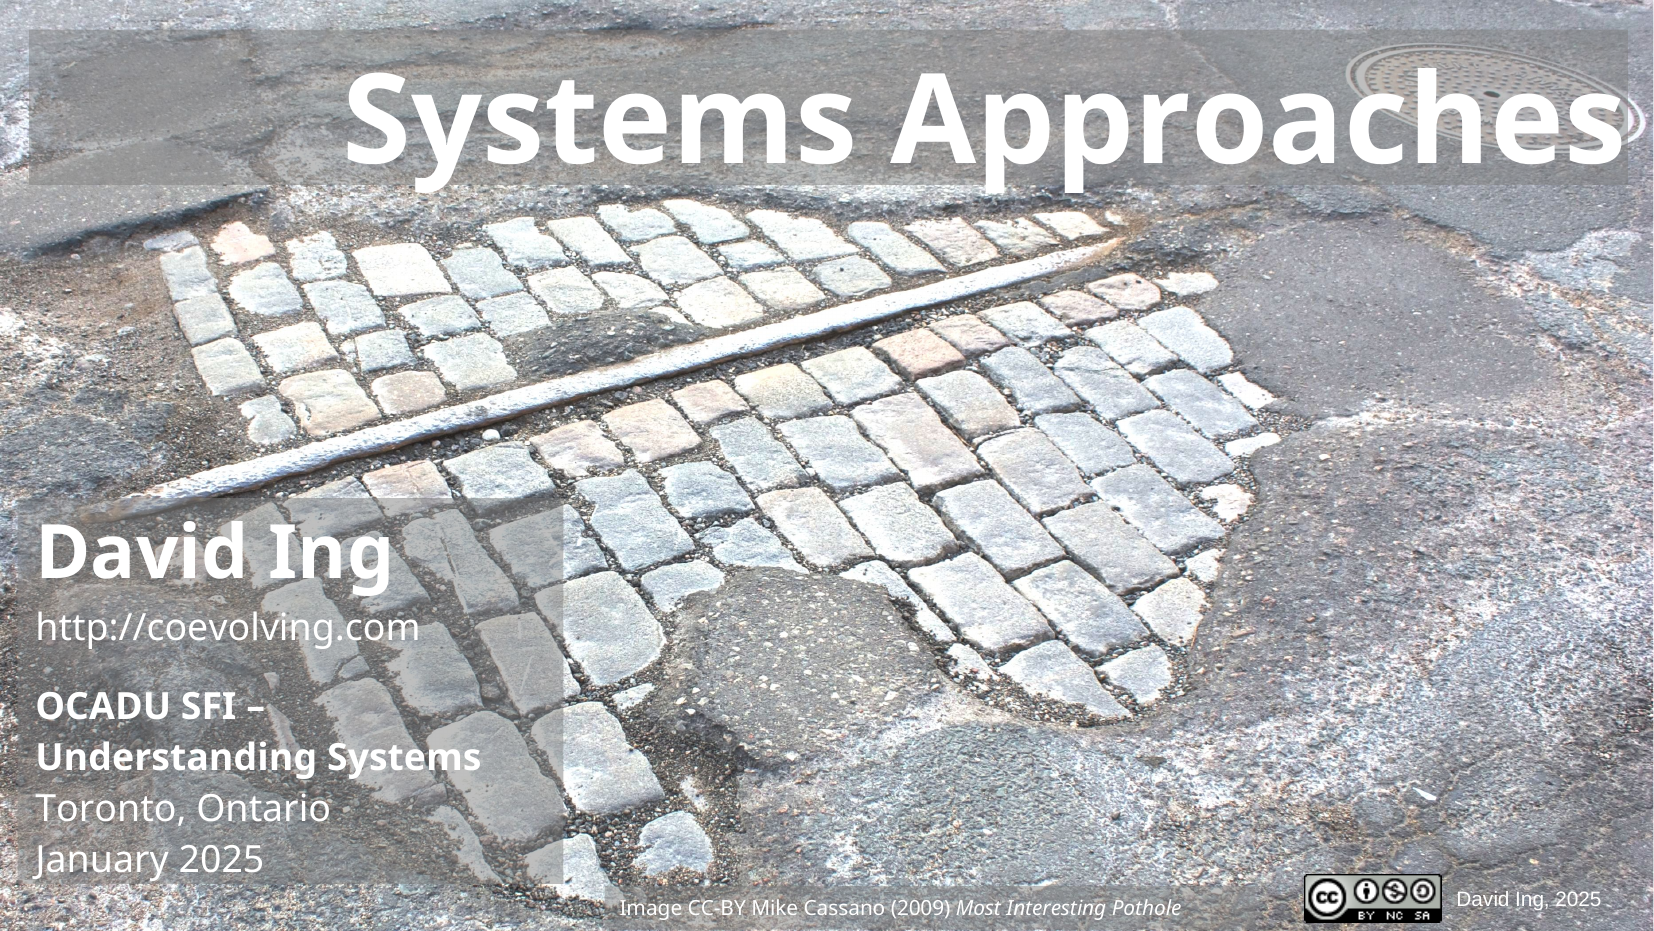

# Systems Approaches
David Ing
http://coevolving.com
OCADU SFI –
Understanding Systems
Toronto, Ontario
January 2025
David Ing, 2025
Image CC-BY Mike Cassano (2009) Most Interesting Pothole
1
Systems Approaches
January 2025